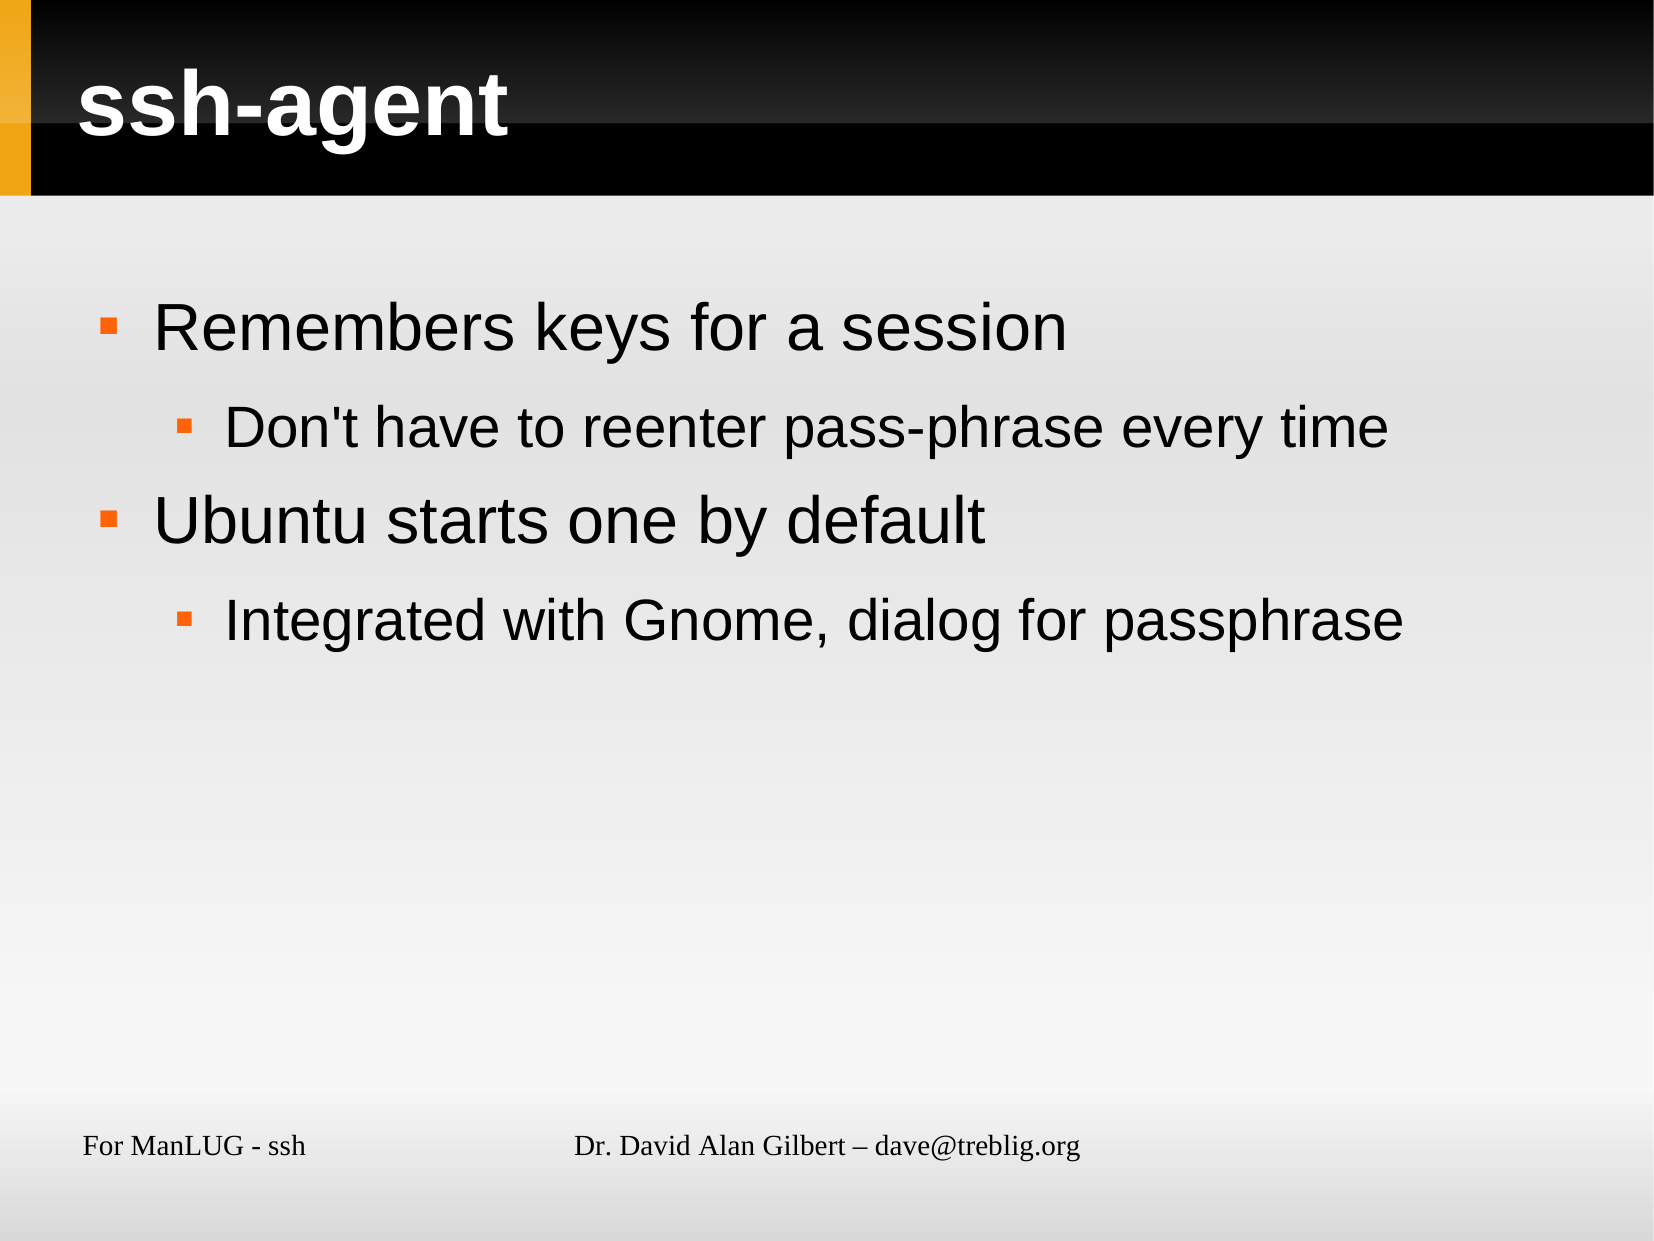

# ssh-agent
Remembers keys for a session
Don't have to reenter pass-phrase every time
Ubuntu starts one by default
Integrated with Gnome, dialog for passphrase